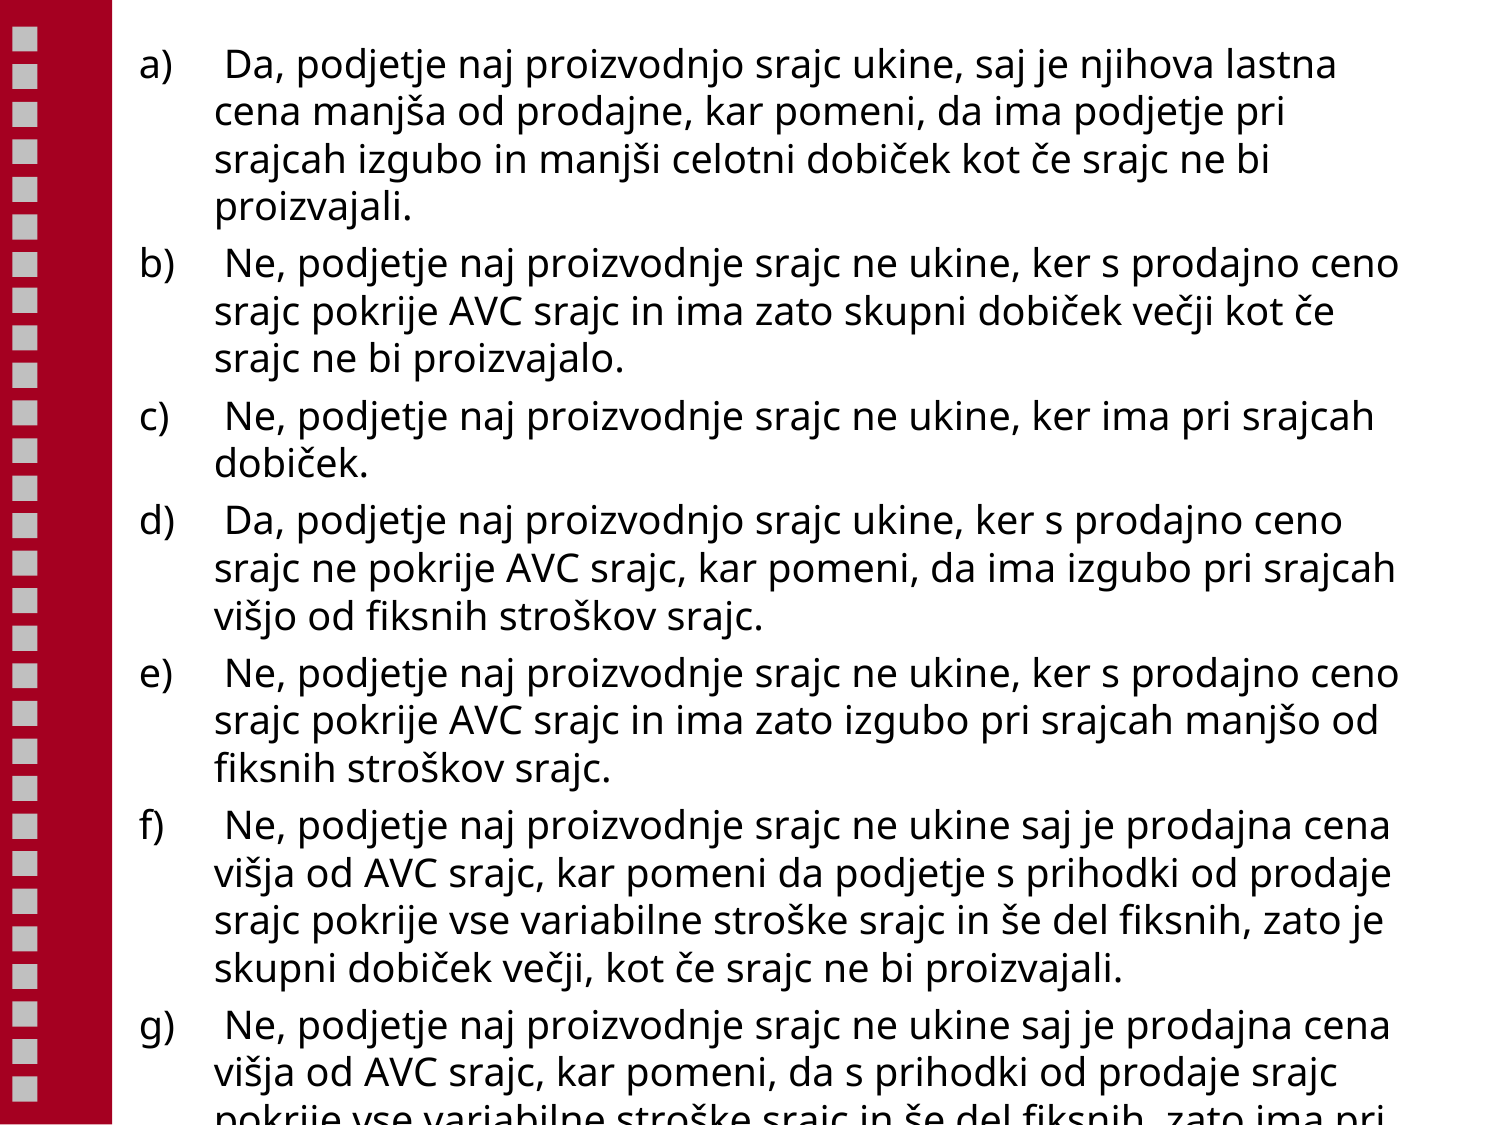

Da, podjetje naj proizvodnjo srajc ukine, saj je njihova lastna cena manjša od prodajne, kar pomeni, da ima podjetje pri srajcah izgubo in manjši celotni dobiček kot če srajc ne bi proizvajali.
 Ne, podjetje naj proizvodnje srajc ne ukine, ker s prodajno ceno srajc pokrije AVC srajc in ima zato skupni dobiček večji kot če srajc ne bi proizvajalo.
 Ne, podjetje naj proizvodnje srajc ne ukine, ker ima pri srajcah dobiček.
 Da, podjetje naj proizvodnjo srajc ukine, ker s prodajno ceno srajc ne pokrije AVC srajc, kar pomeni, da ima izgubo pri srajcah višjo od fiksnih stroškov srajc.
 Ne, podjetje naj proizvodnje srajc ne ukine, ker s prodajno ceno srajc pokrije AVC srajc in ima zato izgubo pri srajcah manjšo od fiksnih stroškov srajc.
 Ne, podjetje naj proizvodnje srajc ne ukine saj je prodajna cena višja od AVC srajc, kar pomeni da podjetje s prihodki od prodaje srajc pokrije vse variabilne stroške srajc in še del fiksnih, zato je skupni dobiček večji, kot če srajc ne bi proizvajali.
 Ne, podjetje naj proizvodnje srajc ne ukine saj je prodajna cena višja od AVC srajc, kar pomeni, da s prihodki od prodaje srajc pokrije vse variabilne stroške srajc in še del fiksnih, zato ima pri srajcah dobiček.